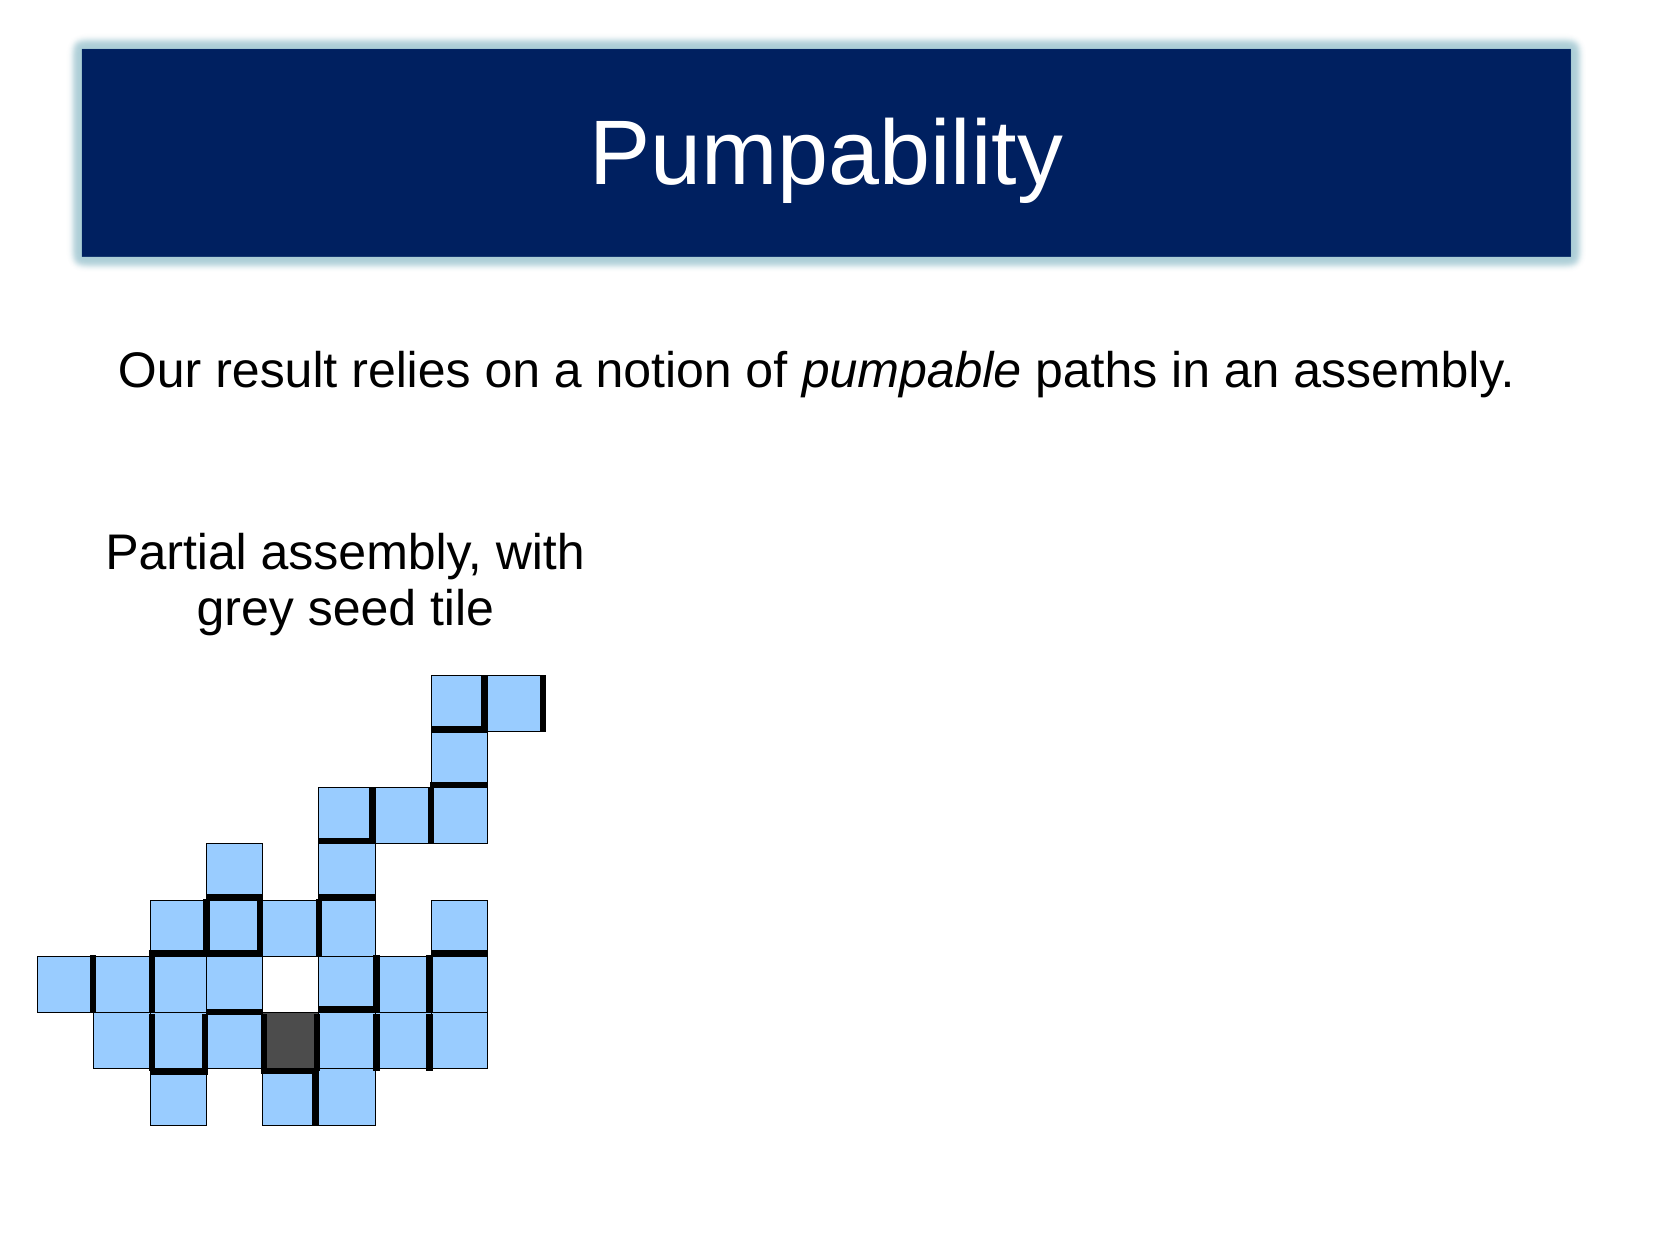

Pumpability
Our result relies on a notion of pumpable paths in an assembly.
Partial assembly, with
grey seed tile